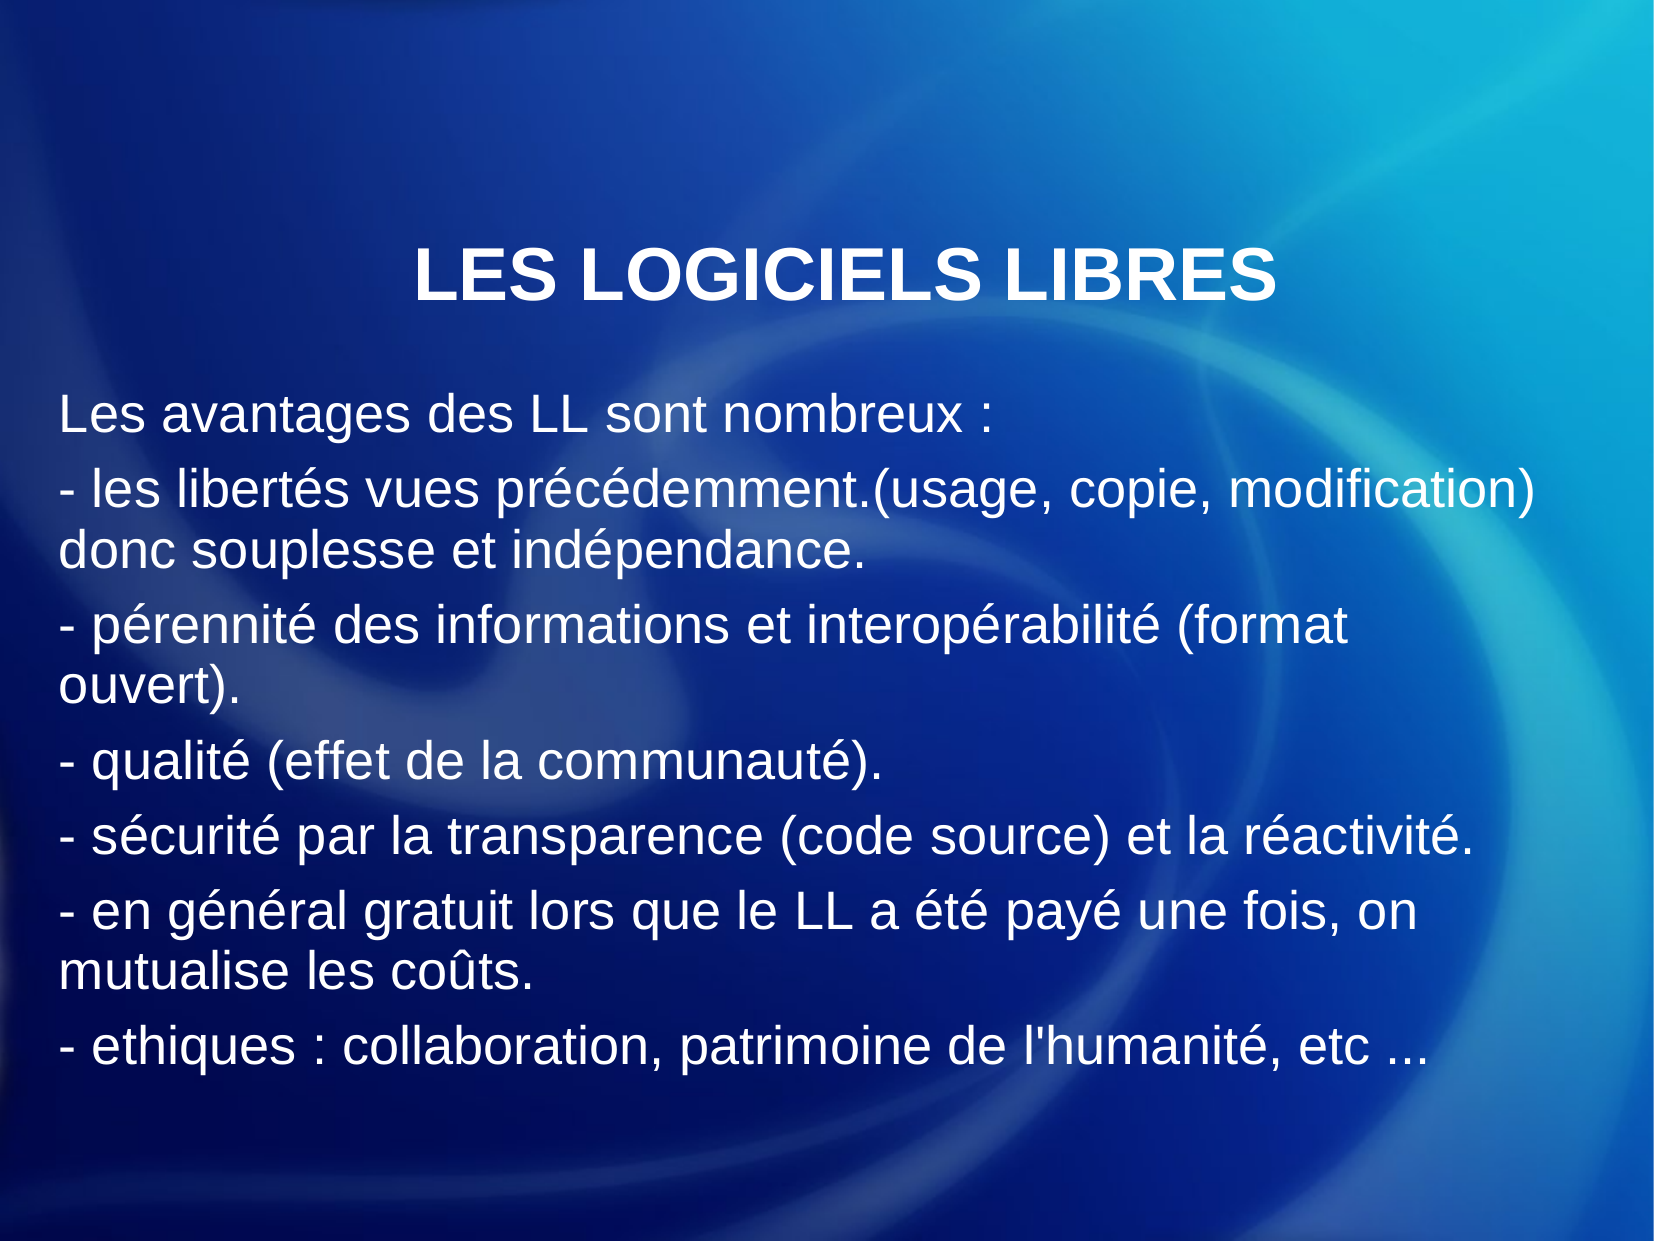

# LES LOGICIELS LIBRES
Les avantages des LL sont nombreux :
- les libertés vues précédemment.(usage, copie, modification) donc souplesse et indépendance.
- pérennité des informations et interopérabilité (format ouvert).
- qualité (effet de la communauté).
- sécurité par la transparence (code source) et la réactivité.
- en général gratuit lors que le LL a été payé une fois, on mutualise les coûts.
- ethiques : collaboration, patrimoine de l'humanité, etc ...